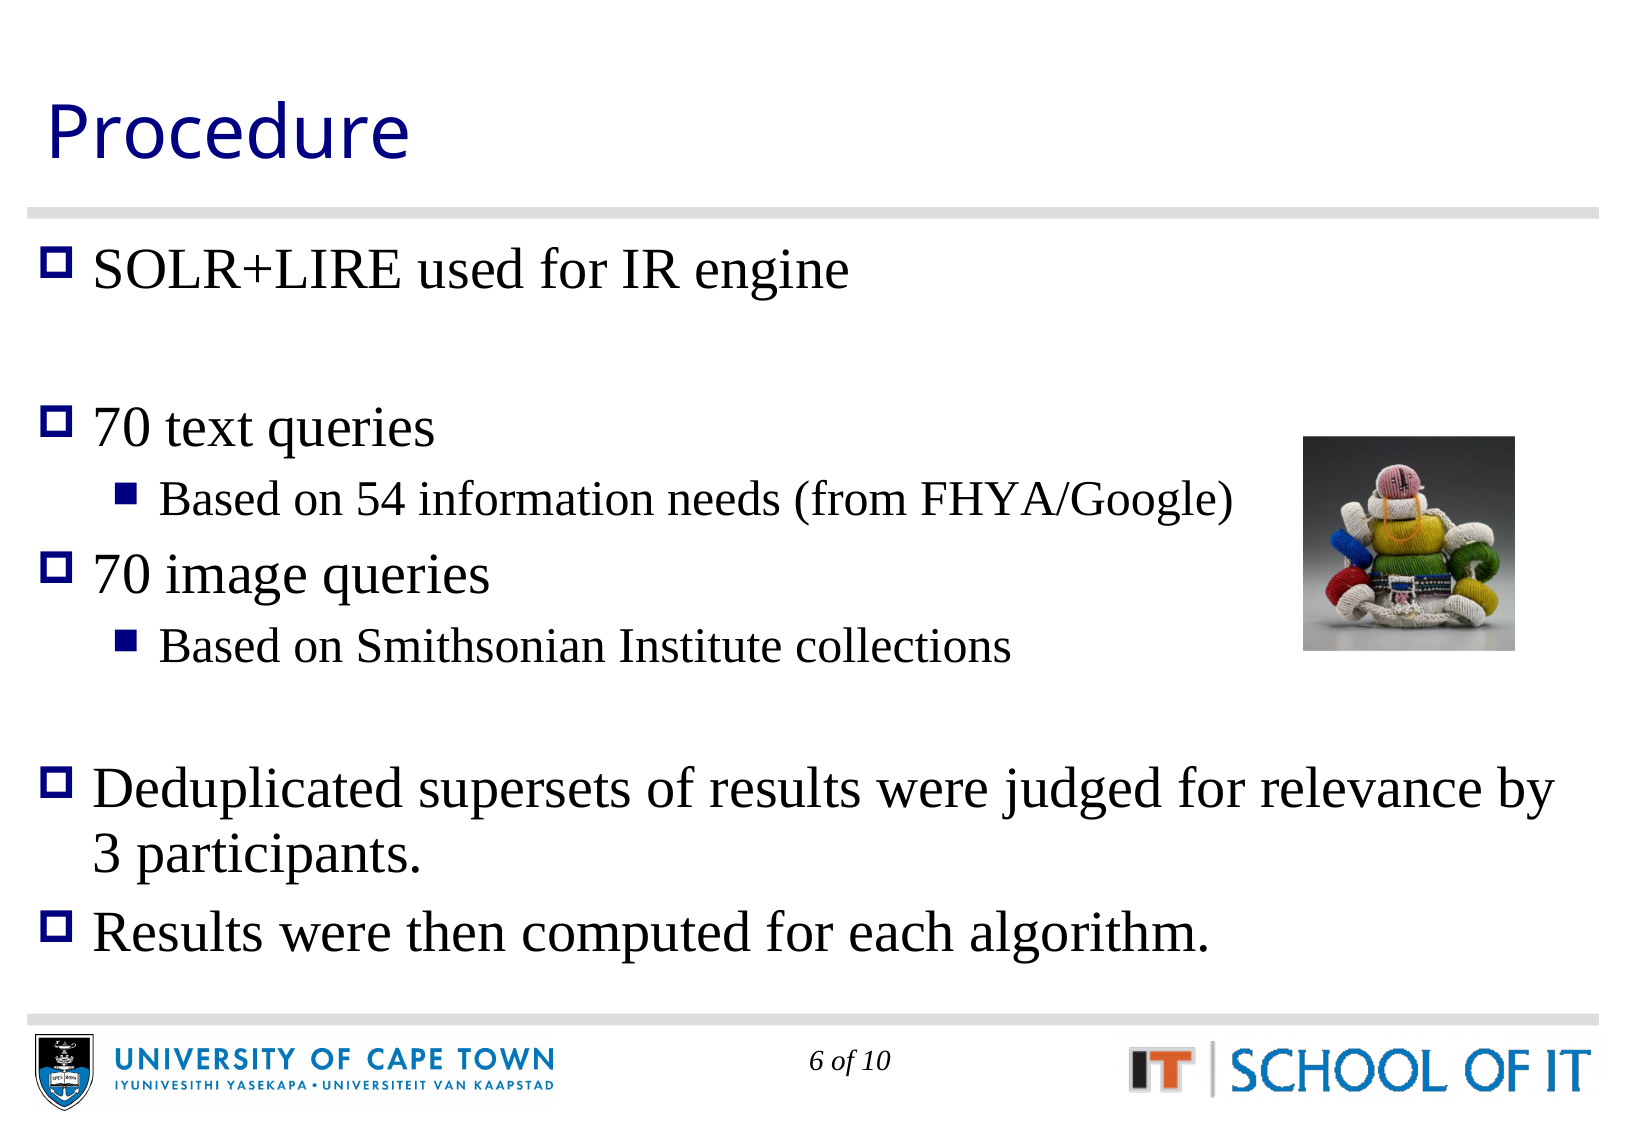

# Procedure
SOLR+LIRE used for IR engine
70 text queries
Based on 54 information needs (from FHYA/Google)
70 image queries
Based on Smithsonian Institute collections
Deduplicated supersets of results were judged for relevance by 3 participants.
Results were then computed for each algorithm.
6